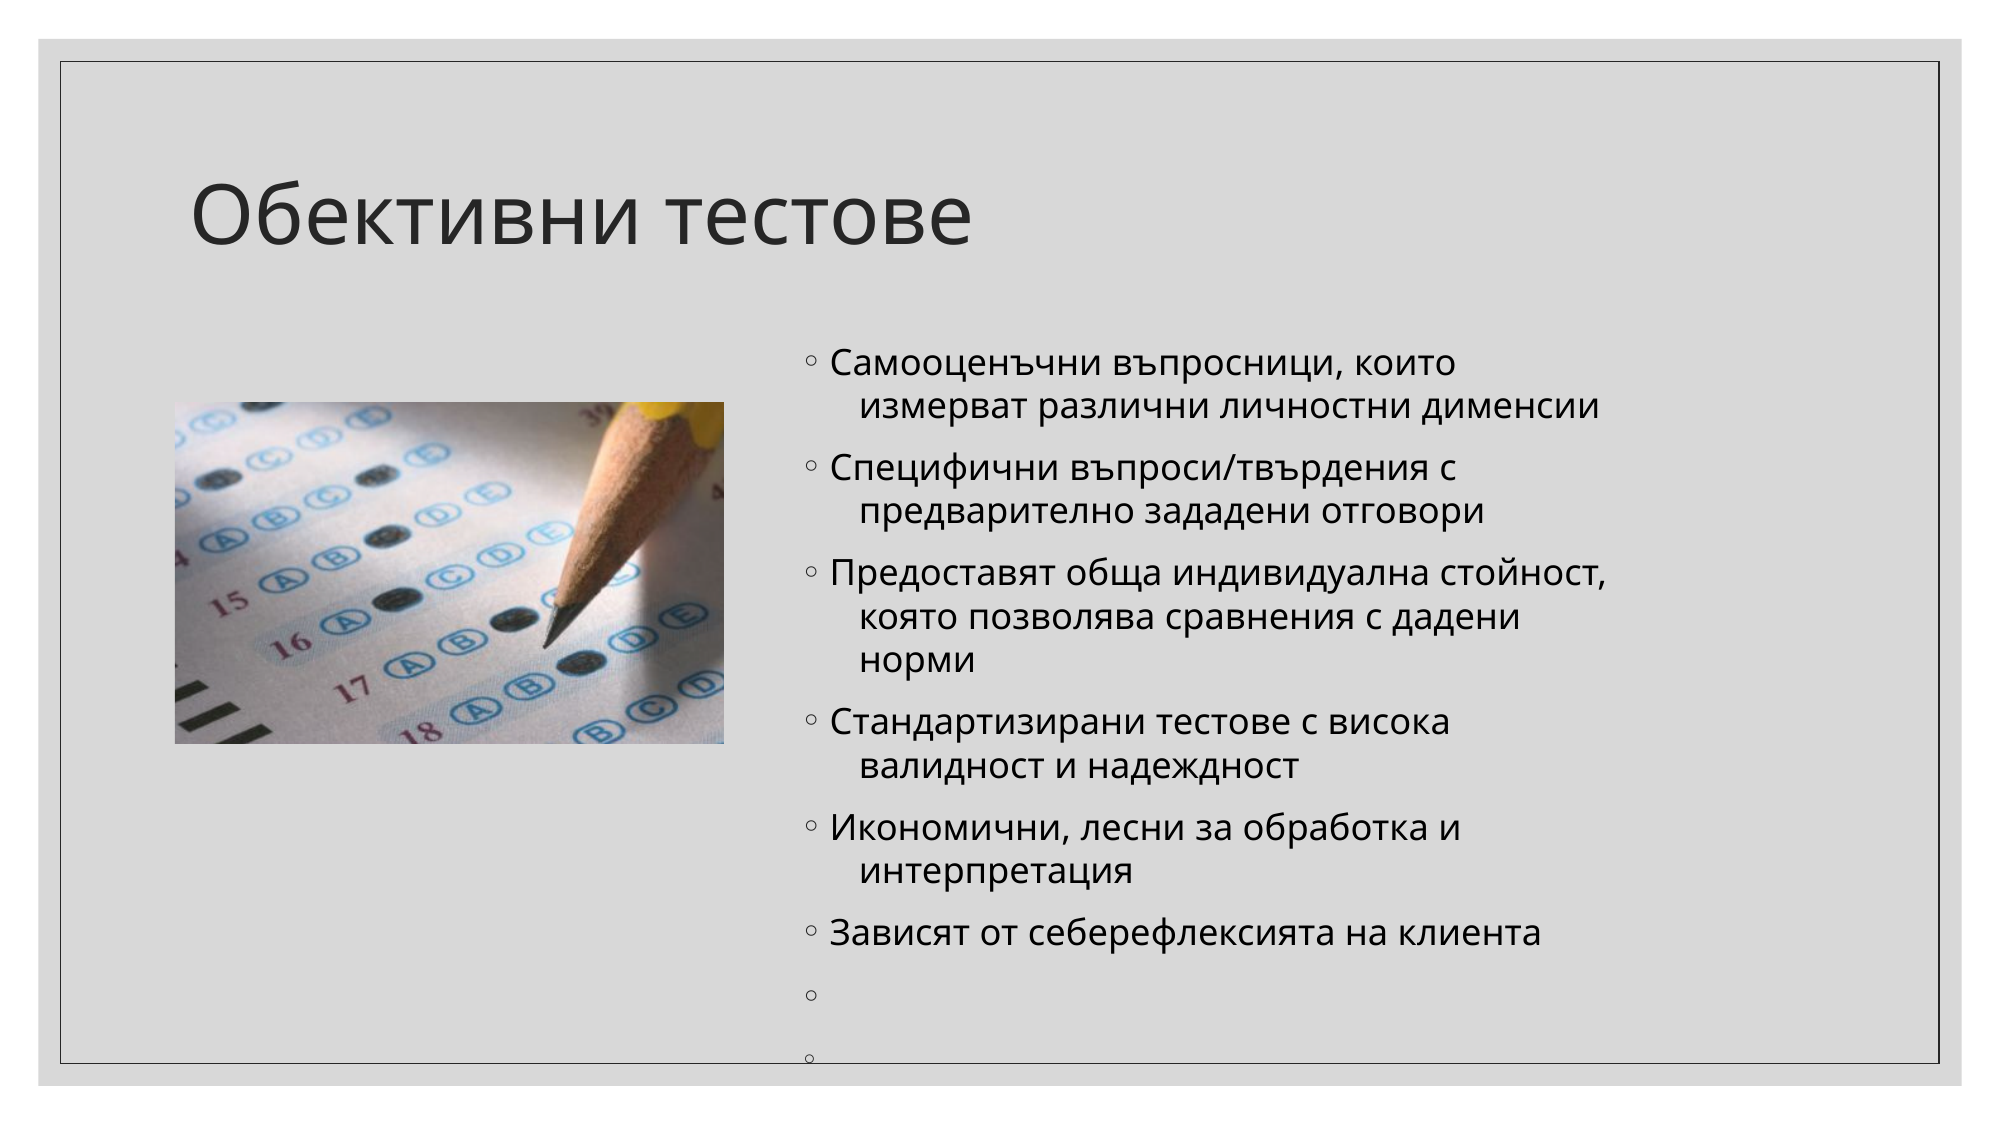

# Обективни тестове
Самооценъчни въпросници, които измерват различни личностни дименсии
Специфични въпроси/твърдения с предварително зададени отговори
Предоставят обща индивидуална стойност, която позволява сравнения с дадени норми
Стандартизирани тестове с висока валидност и надеждност
Икономични, лесни за обработка и интерпретация
Зависят от себерефлексията на клиента